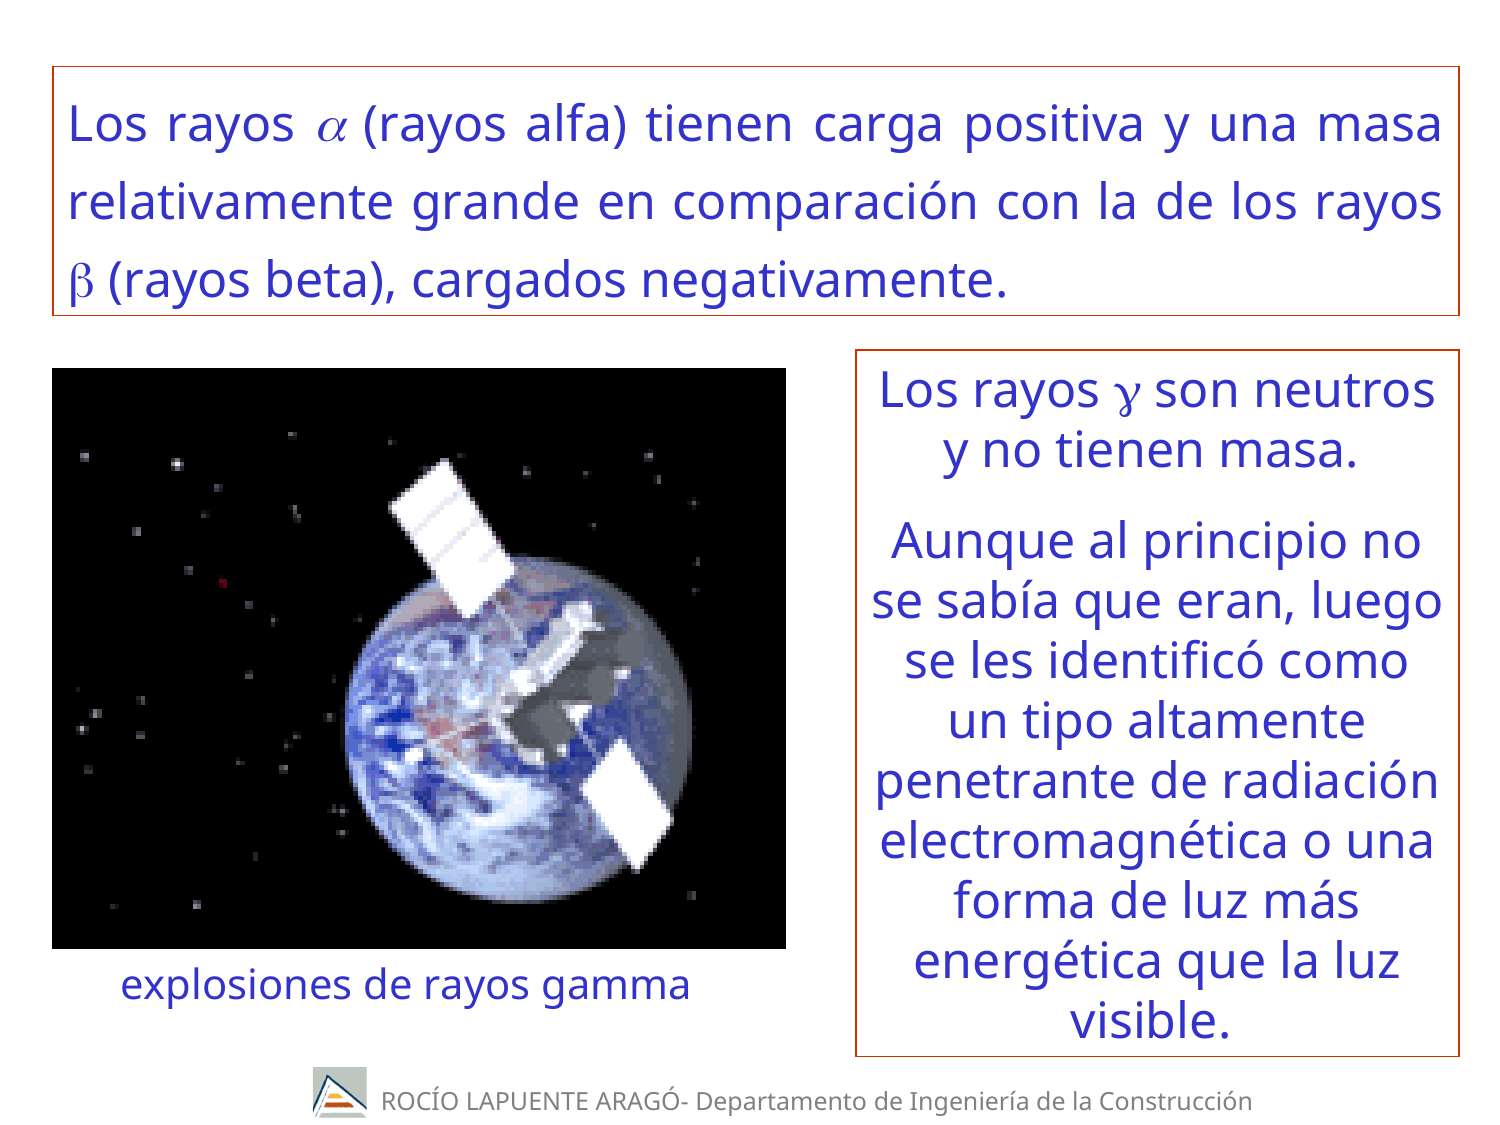

Los rayos  (rayos alfa) tienen carga positiva y una masa relativamente grande en comparación con la de los rayos  (rayos beta), cargados negativamente.
Los rayos  son neutros y no tienen masa.
Aunque al principio no se sabía que eran, luego se les identificó como un tipo altamente penetrante de radiación electromagnética o una forma de luz más energética que la luz visible.
explosiones de rayos gamma